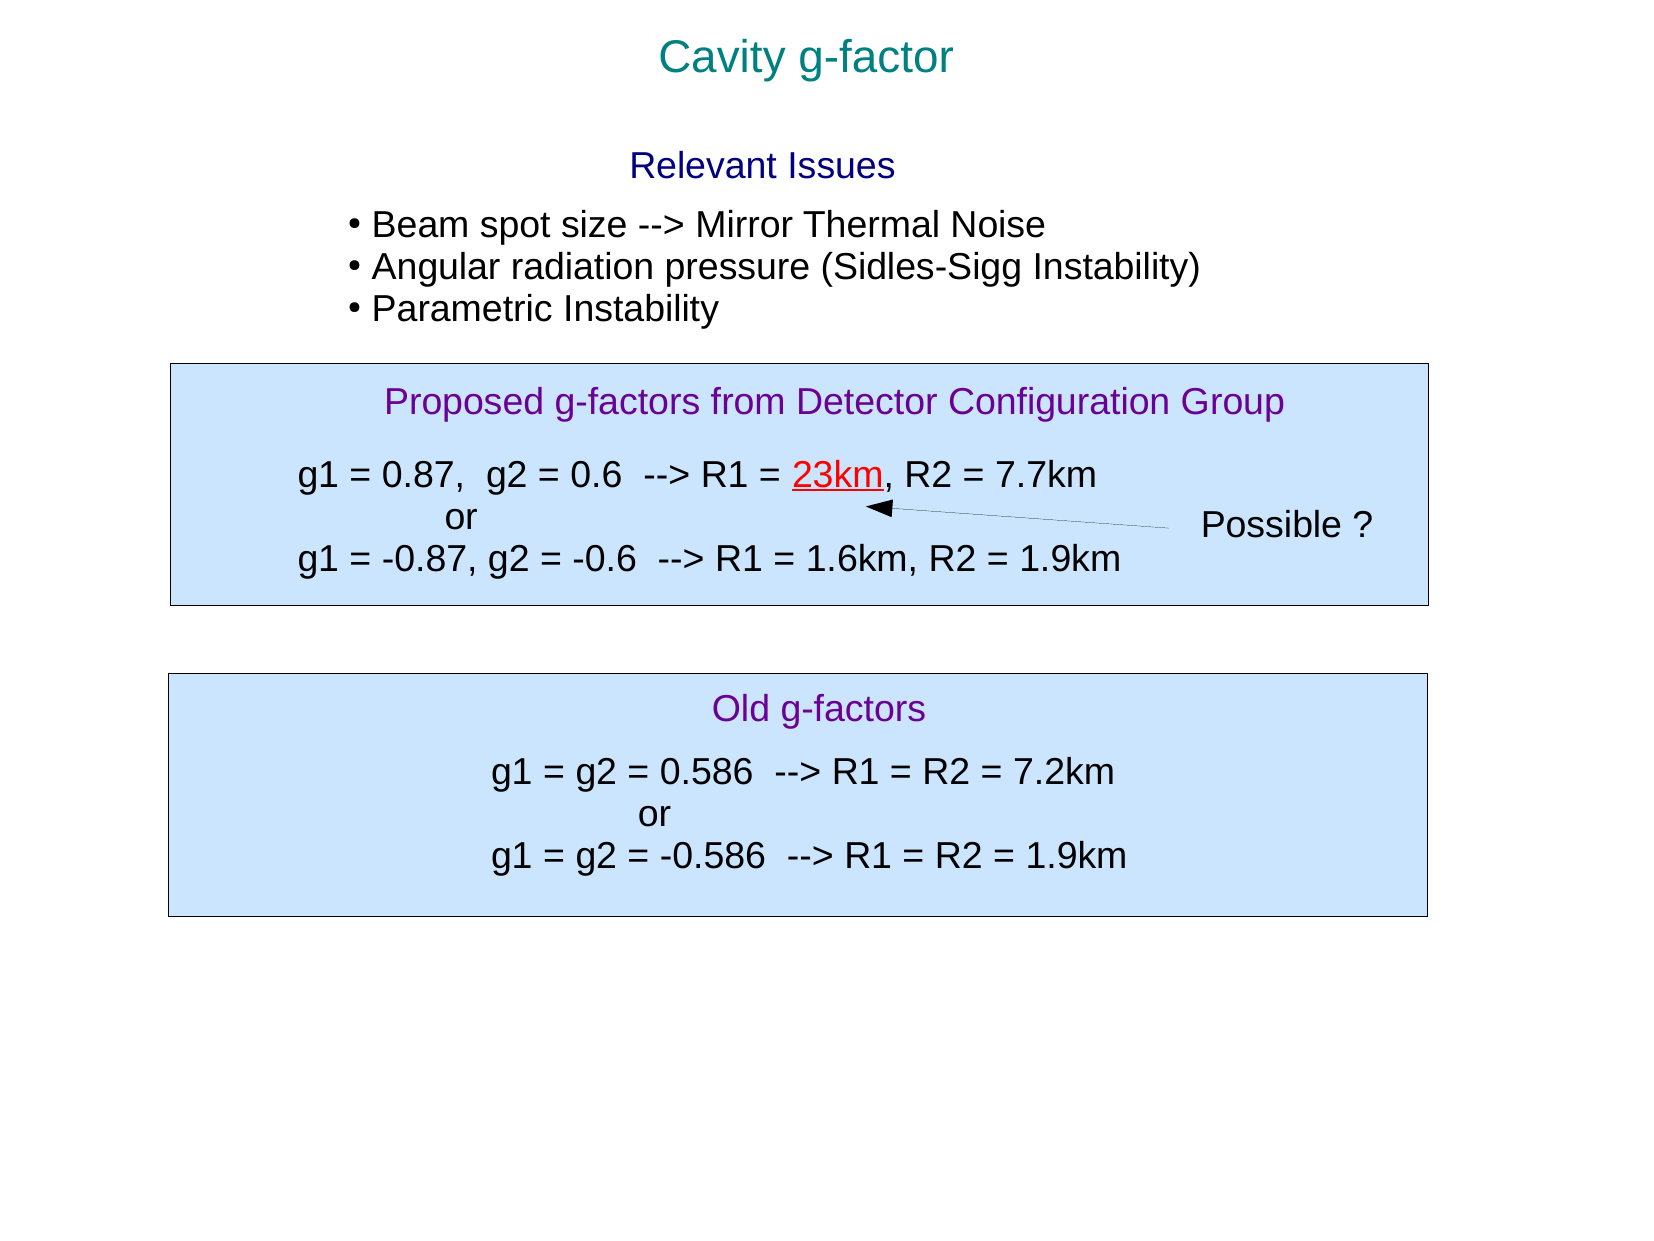

Cavity g-factor
Relevant Issues
 Beam spot size --> Mirror Thermal Noise
 Angular radiation pressure (Sidles-Sigg Instability)
 Parametric Instability
Proposed g-factors from Detector Configuration Group
g1 = 0.87, g2 = 0.6 --> R1 = 23km, R2 = 7.7km
 or
g1 = -0.87, g2 = -0.6 --> R1 = 1.6km, R2 = 1.9km
Possible ?
Old g-factors
g1 = g2 = 0.586 --> R1 = R2 = 7.2km
 or
g1 = g2 = -0.586 --> R1 = R2 = 1.9km